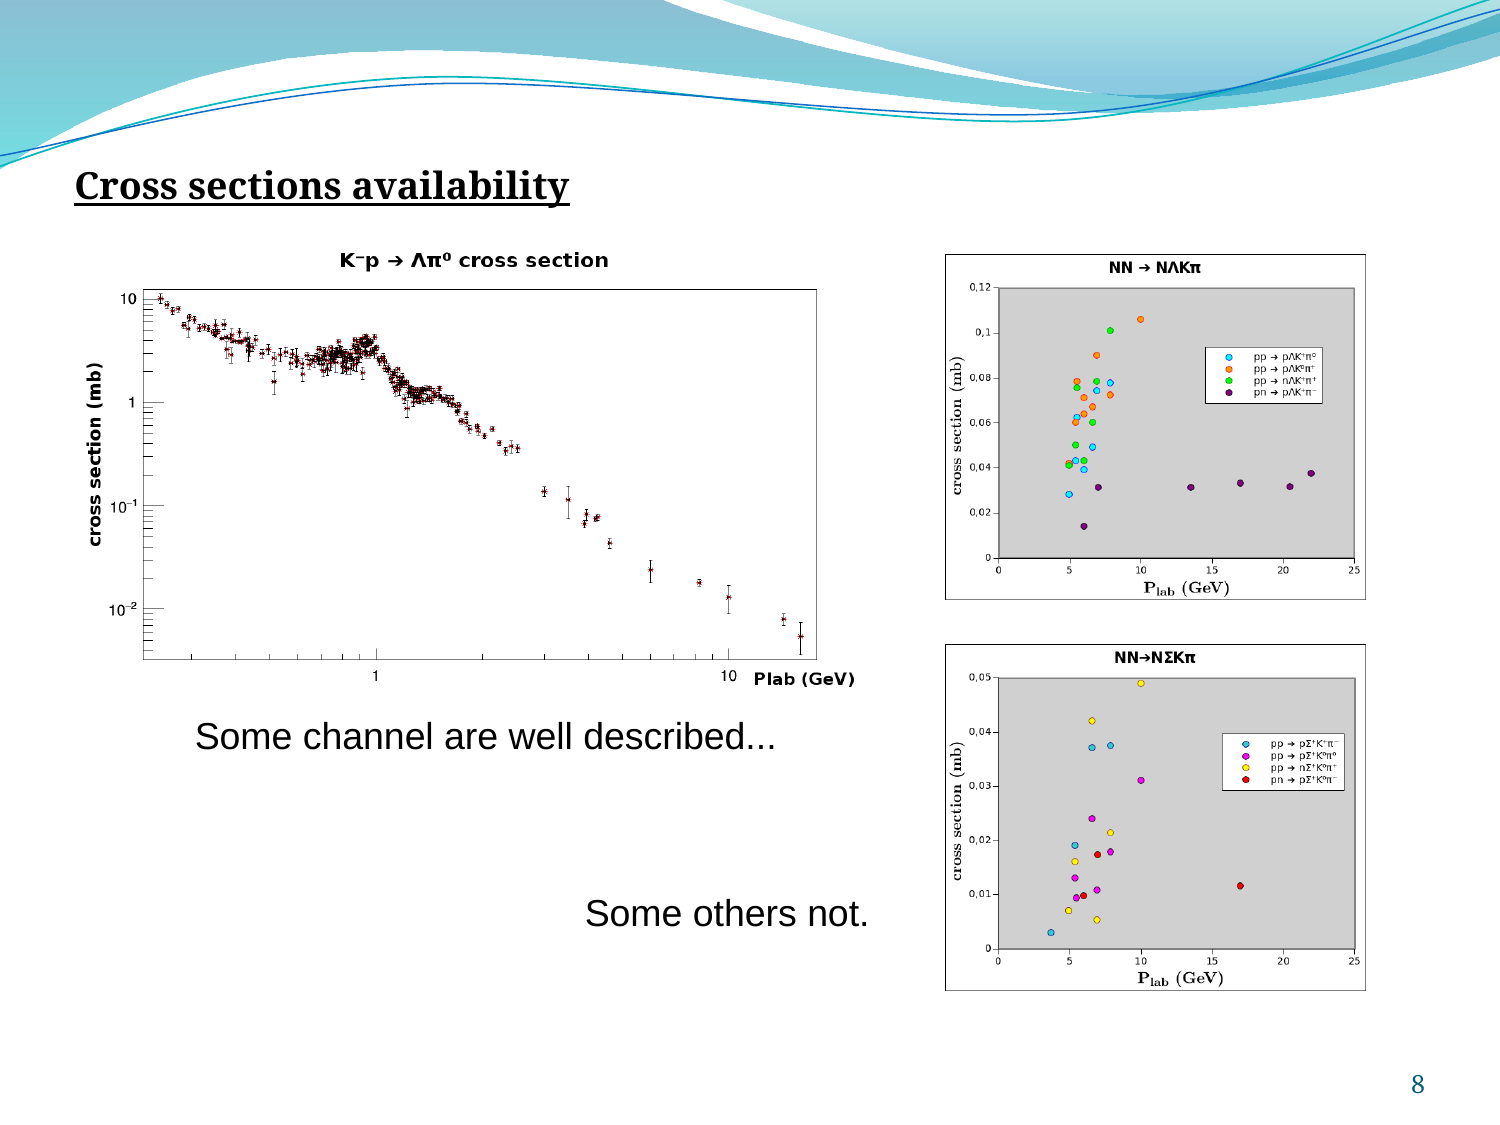

# Cross sections availability
Some channel are well described...
Some others not.
8